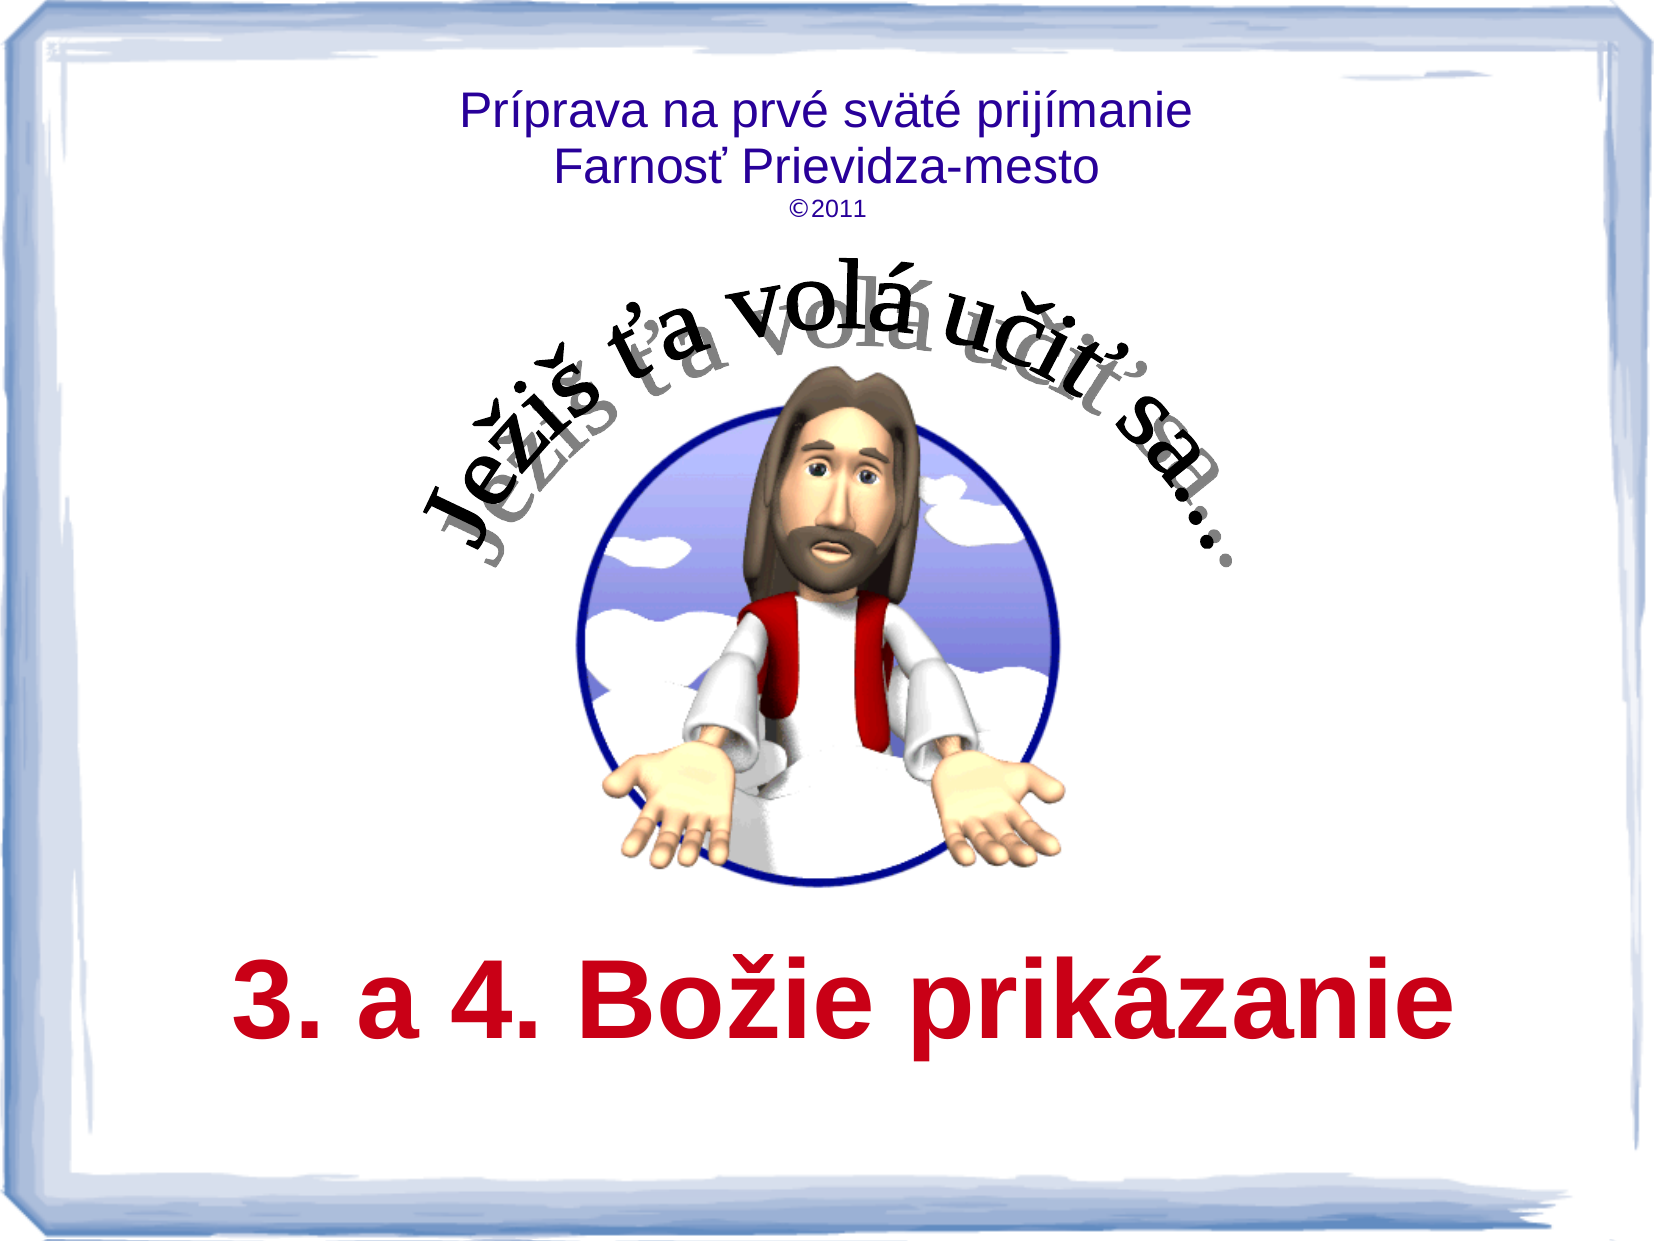

# Príprava na prvé sväté prijímanie Farnosť Prievidza-mesto ©2011
3. a 4. Božie prikázanie
Ježiš ťa volá učiť sa...